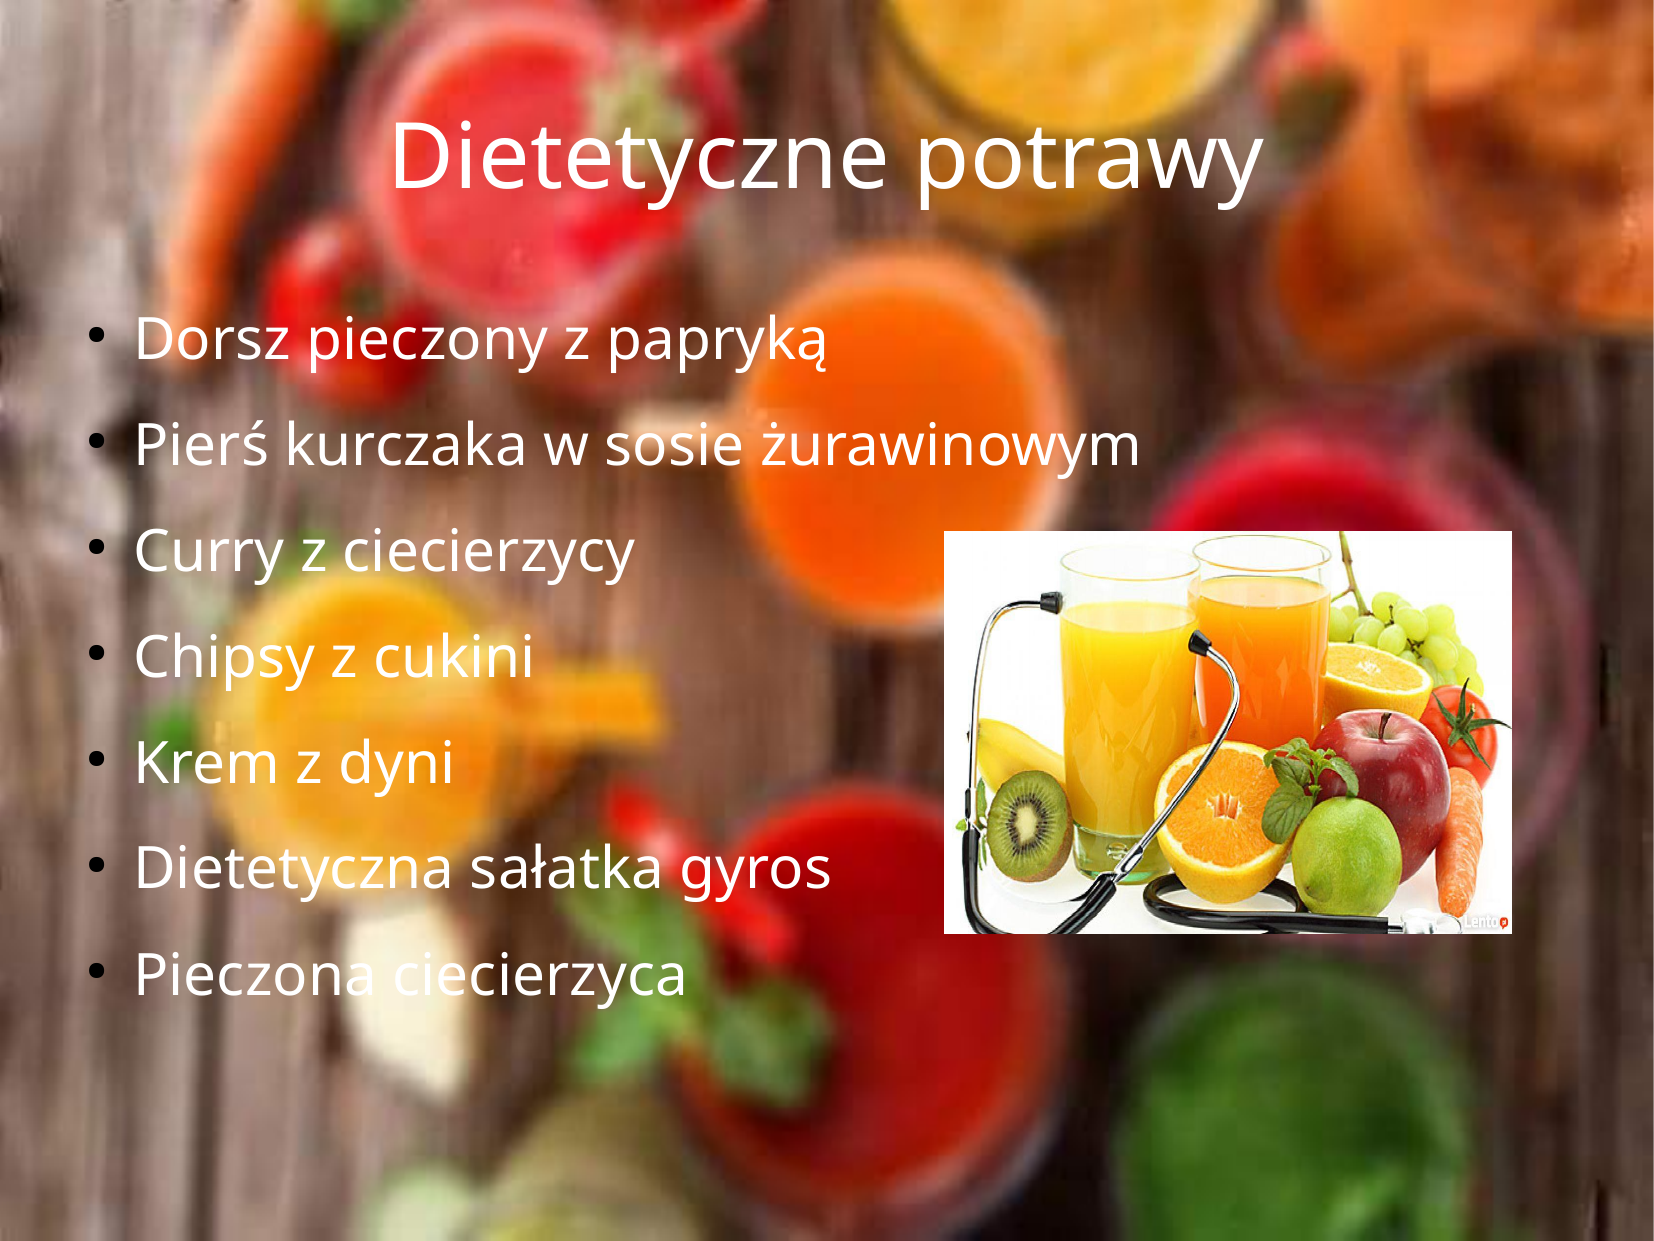

# Dietetyczne potrawy
Dorsz pieczony z papryką
Pierś kurczaka w sosie żurawinowym
Curry z ciecierzycy
Chipsy z cukini
Krem z dyni
Dietetyczna sałatka gyros
Pieczona ciecierzyca